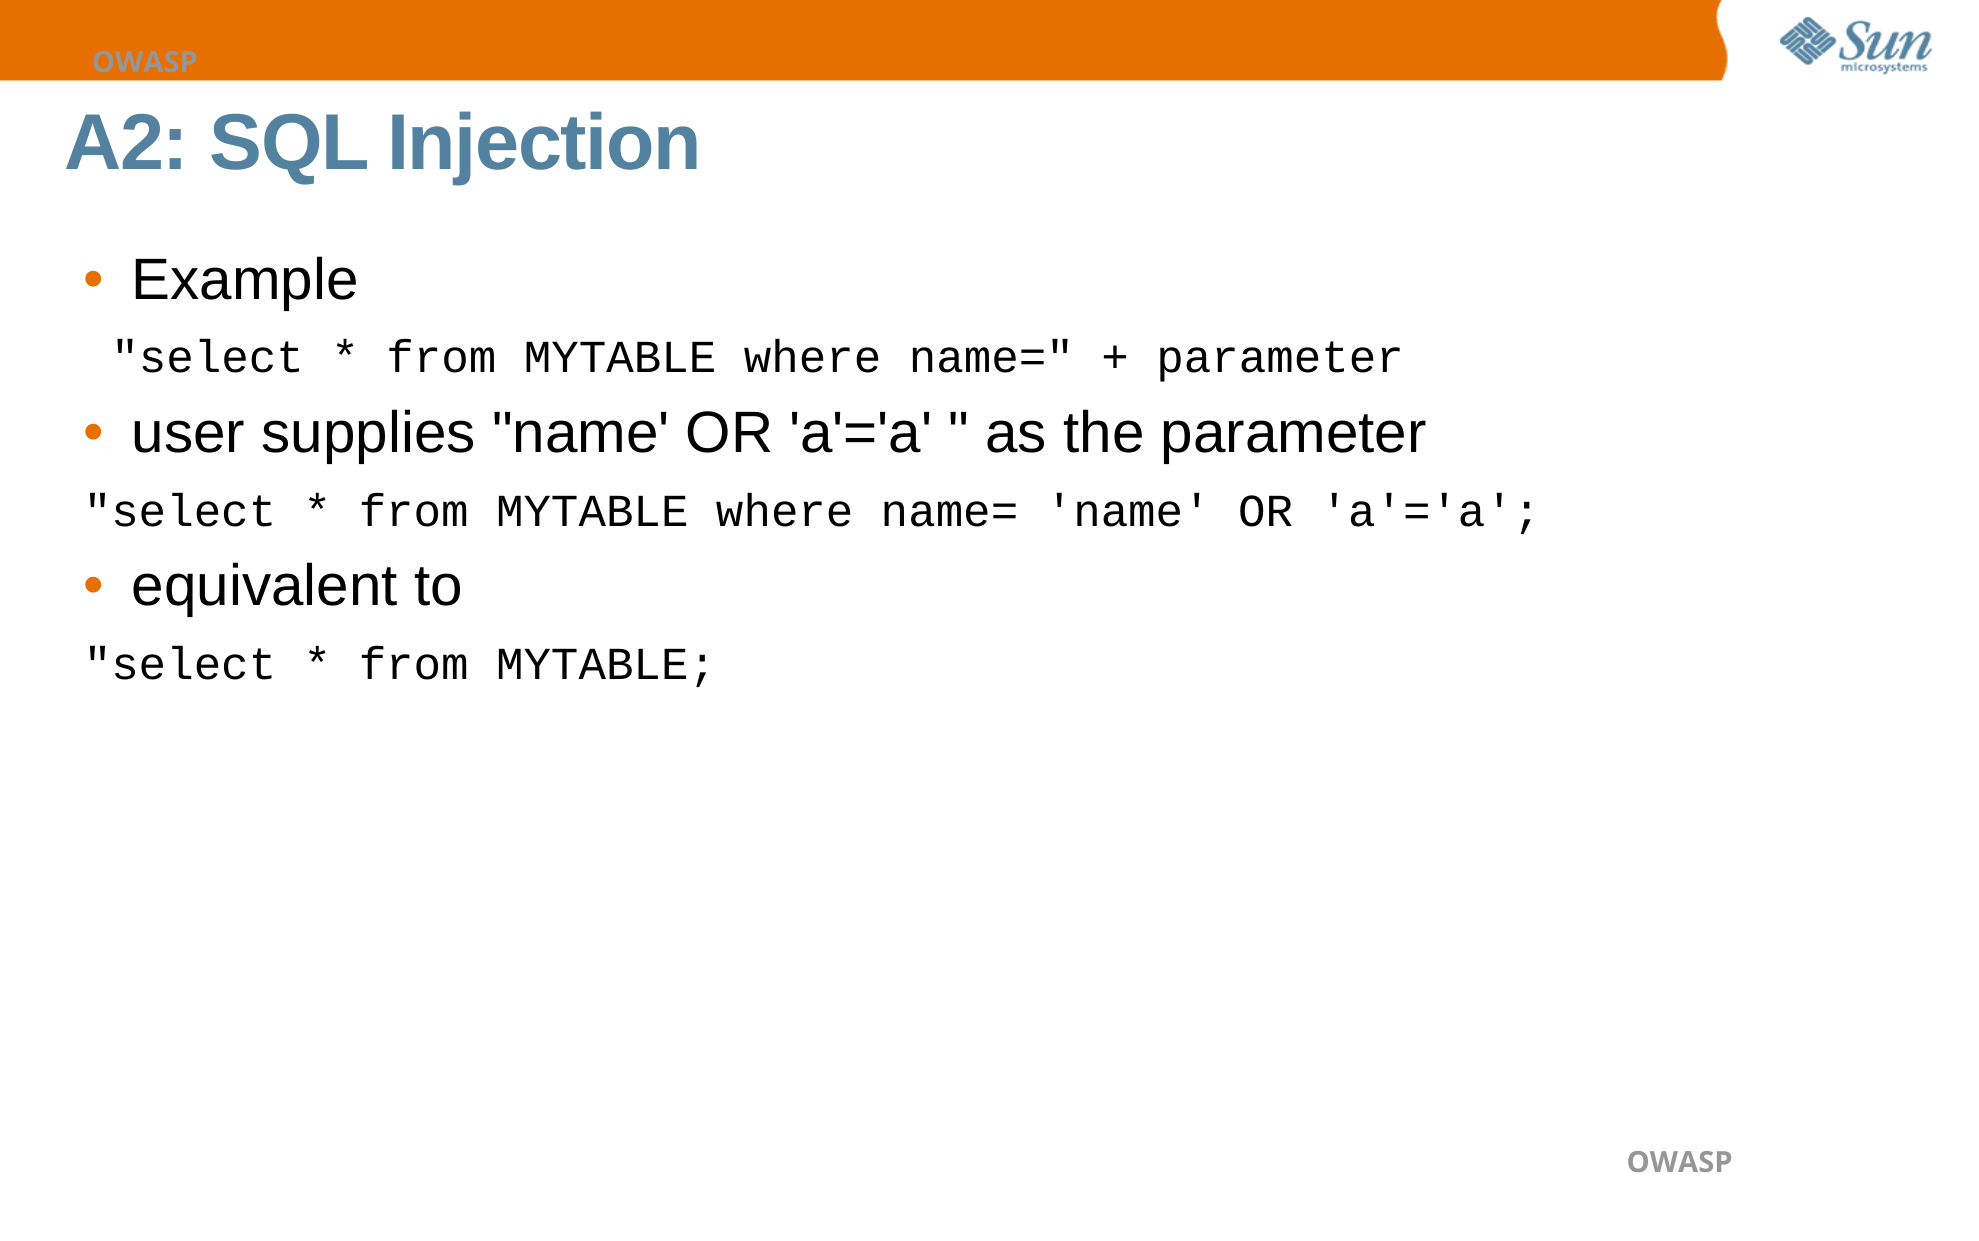

A2: SQL Injection
# Example
 "select * from MYTABLE where name=" + parameter
user supplies "name' OR 'a'='a' " as the parameter
"select * from MYTABLE where name= 'name' OR 'a'='a';
equivalent to
"select * from MYTABLE;